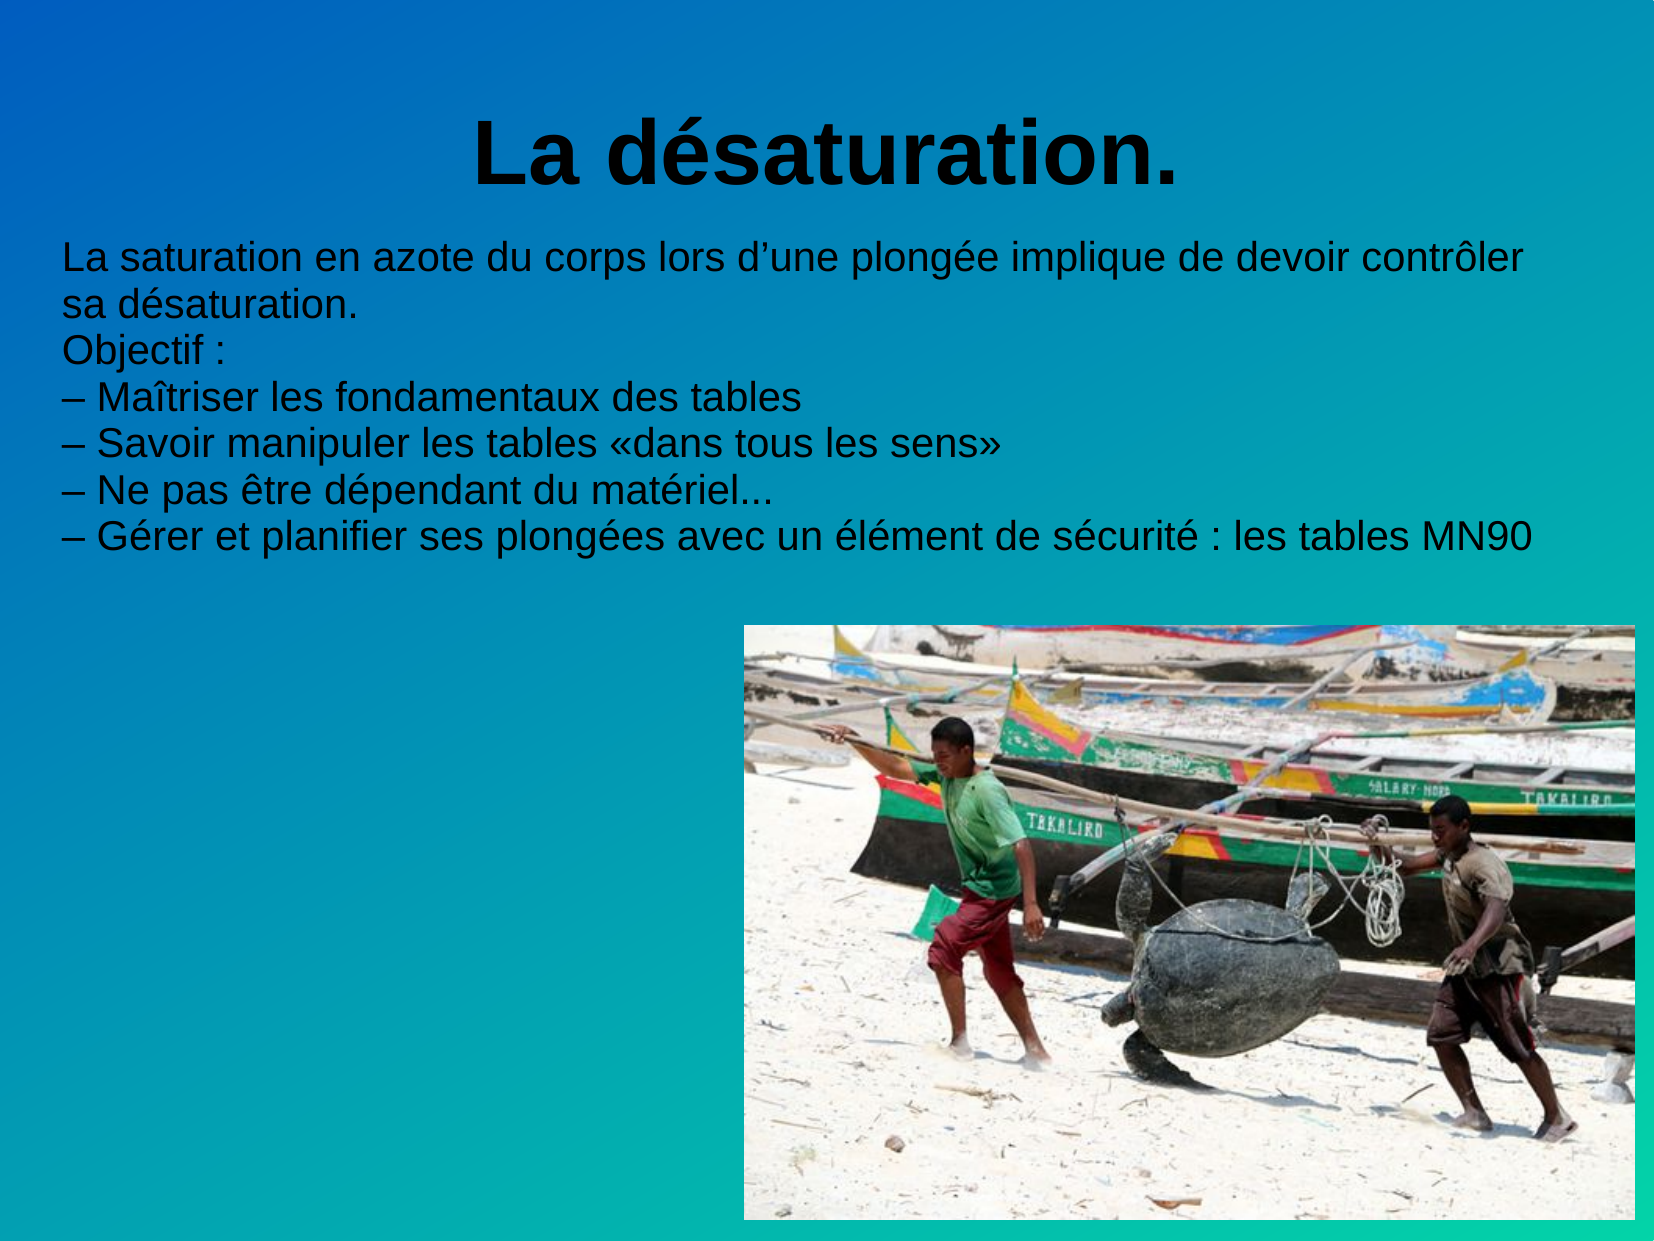

# La désaturation.
La saturation en azote du corps lors d’une plongée implique de devoir contrôler sa désaturation.
Objectif :
– Maîtriser les fondamentaux des tables
– Savoir manipuler les tables «dans tous les sens»
– Ne pas être dépendant du matériel...
– Gérer et planifier ses plongées avec un élément de sécurité : les tables MN90